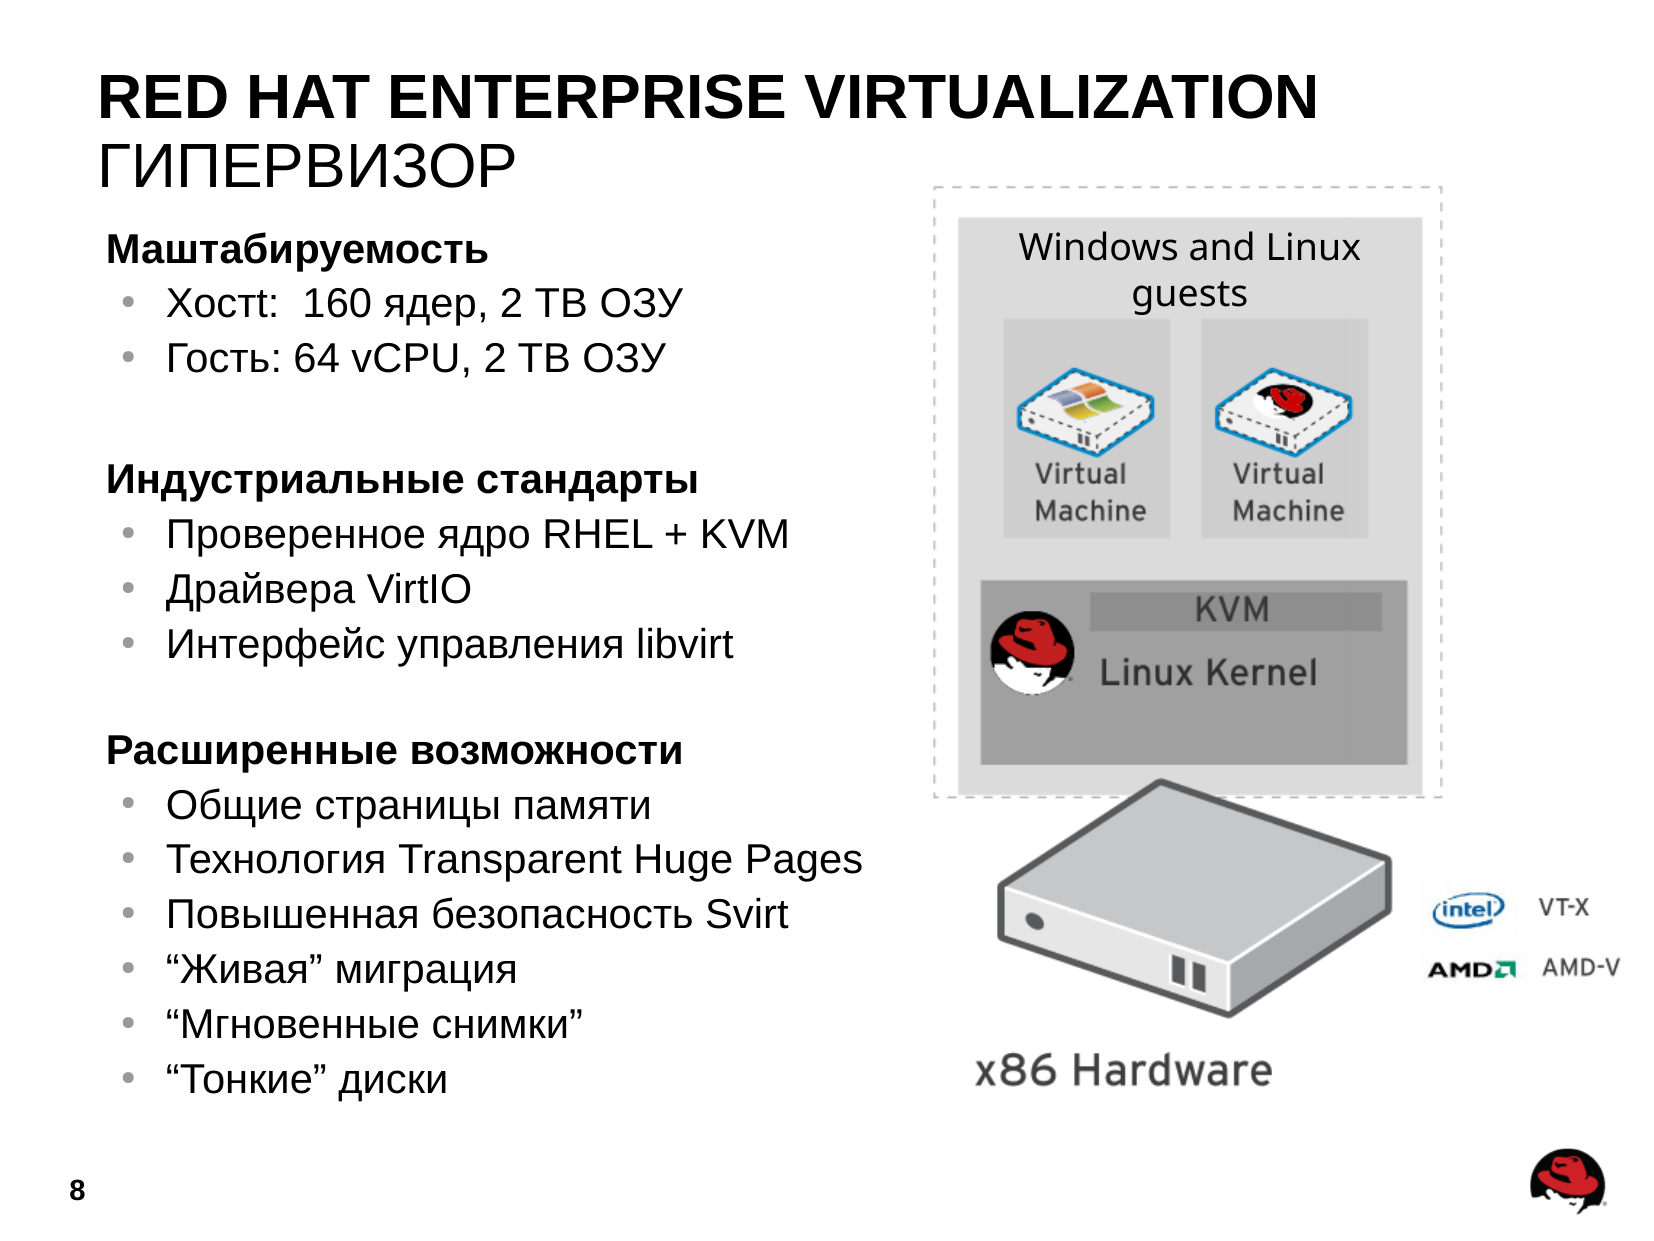

# RED HAT ENTERPRISE VIRTUALIZATION ГИПЕРВИЗОР
Windows and Linux guests
Маштабируемость
Хостt: 160 ядер, 2 TB ОЗУ
Гость: 64 vCPU, 2 TB ОЗУ
Индустриальные стандарты
Проверенное ядро RHEL + KVM
Драйвера VirtIO
Интерфейс управления libvirt
Расширенные возможности
Общие страницы памяти
Технология Transparent Huge Pages
Повышенная безопасность Svirt
“Живая” миграция
“Мгновенные снимки”
“Тонкие” диски